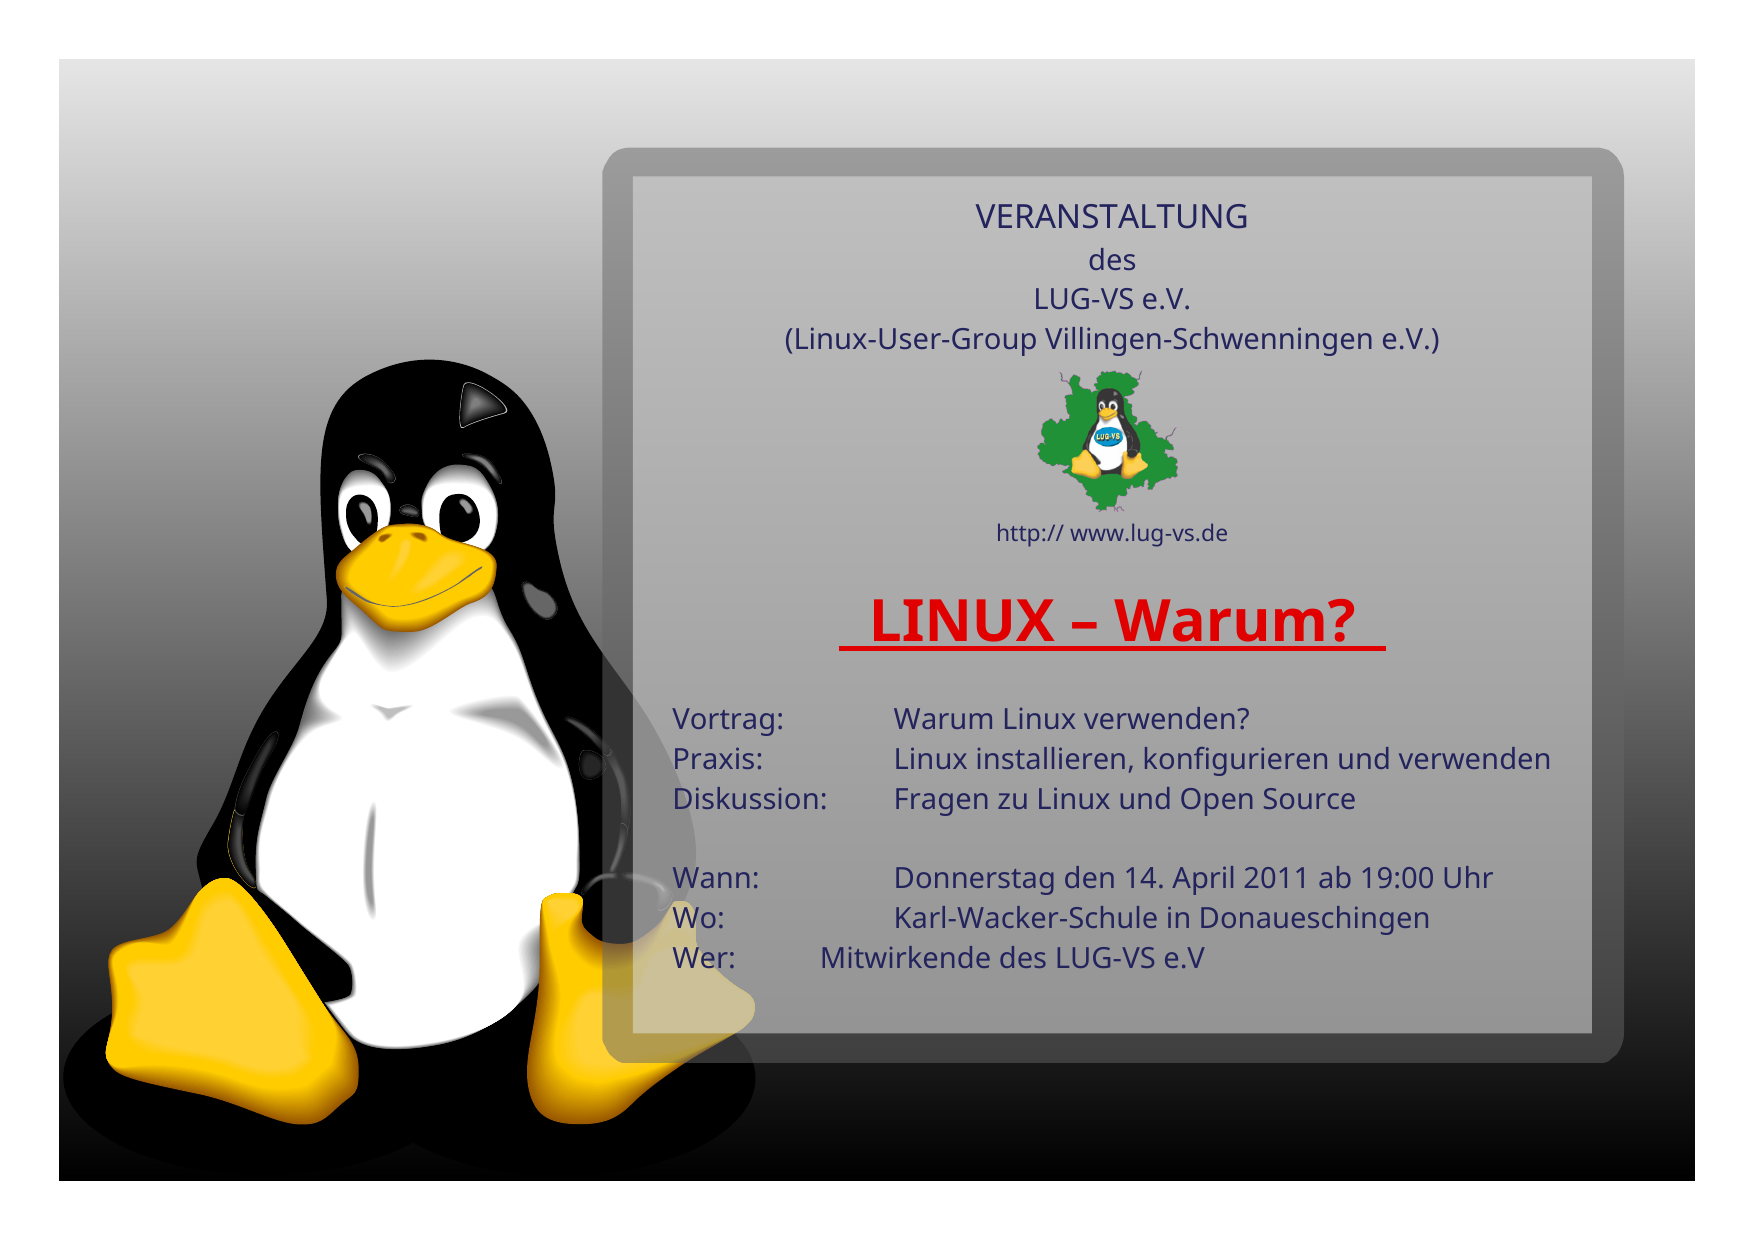

VERANSTALTUNG
des
LUG-VS e.V.
(Linux-User-Group Villingen-Schwenningen e.V.)
http:// www.lug-vs.de
 LINUX – Warum?
Vortrag:		Warum Linux verwenden?
Praxis:		Linux installieren, konfigurieren und verwenden
Diskussion:	Fragen zu Linux und Open Source
Wann:		Donnerstag den 14. April 2011 ab 19:00 Uhr
Wo:			Karl-Wacker-Schule in Donaueschingen
Wer: 		Mitwirkende des LUG-VS e.V